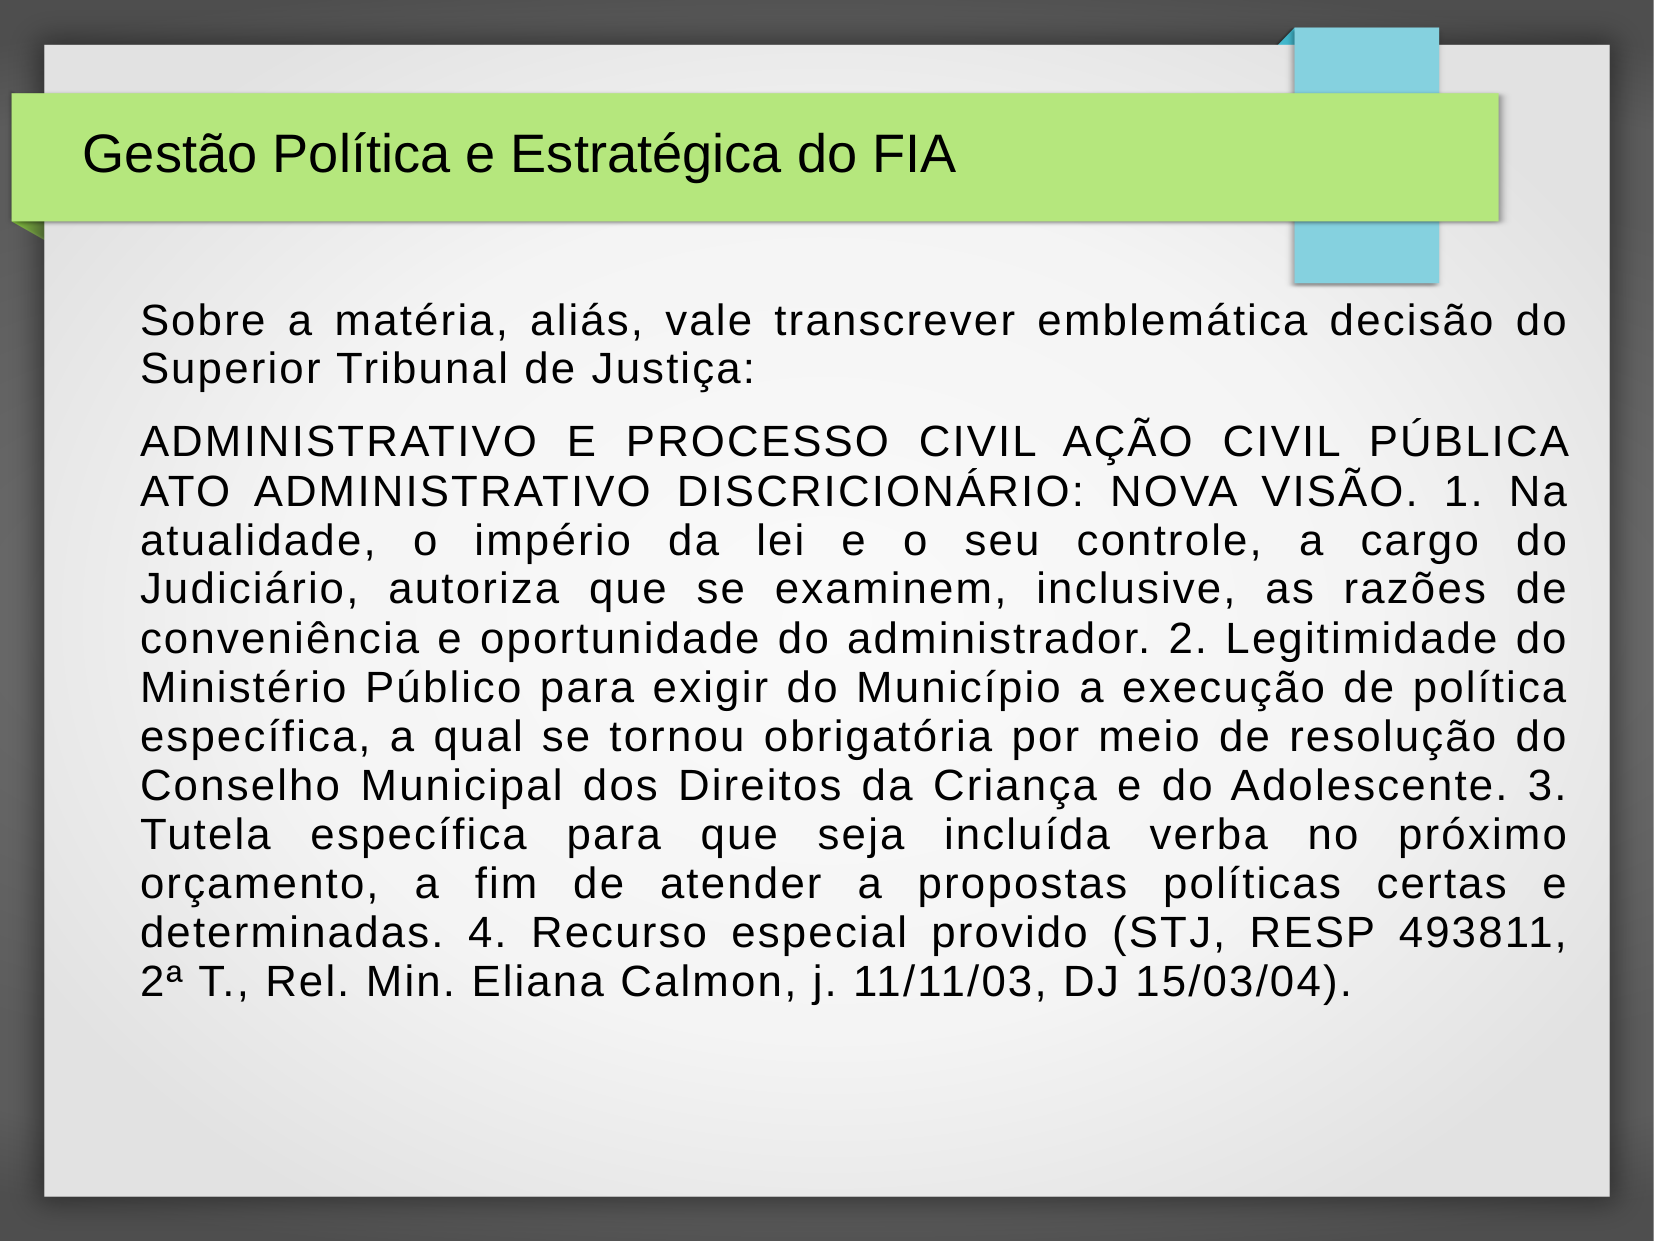

# Gestão Política e Estratégica do FIA
Sobre a matéria, aliás, vale transcrever emblemática decisão do Superior Tribunal de Justiça:
ADMINISTRATIVO E PROCESSO CIVIL AÇÃO CIVIL PÚBLICA ATO ADMINISTRATIVO DISCRICIONÁRIO: NOVA VISÃO. 1. Na atualidade, o império da lei e o seu controle, a cargo do Judiciário, autoriza que se examinem, inclusive, as razões de conveniência e oportunidade do administrador. 2. Legitimidade do Ministério Público para exigir do Município a execução de política específica, a qual se tornou obrigatória por meio de resolução do Conselho Municipal dos Direitos da Criança e do Adolescente. 3. Tutela específica para que seja incluída verba no próximo orçamento, a fim de atender a propostas políticas certas e determinadas. 4. Recurso especial provido (STJ, RESP 493811, 2ª T., Rel. Min. Eliana Calmon, j. 11/11/03, DJ 15/03/04).